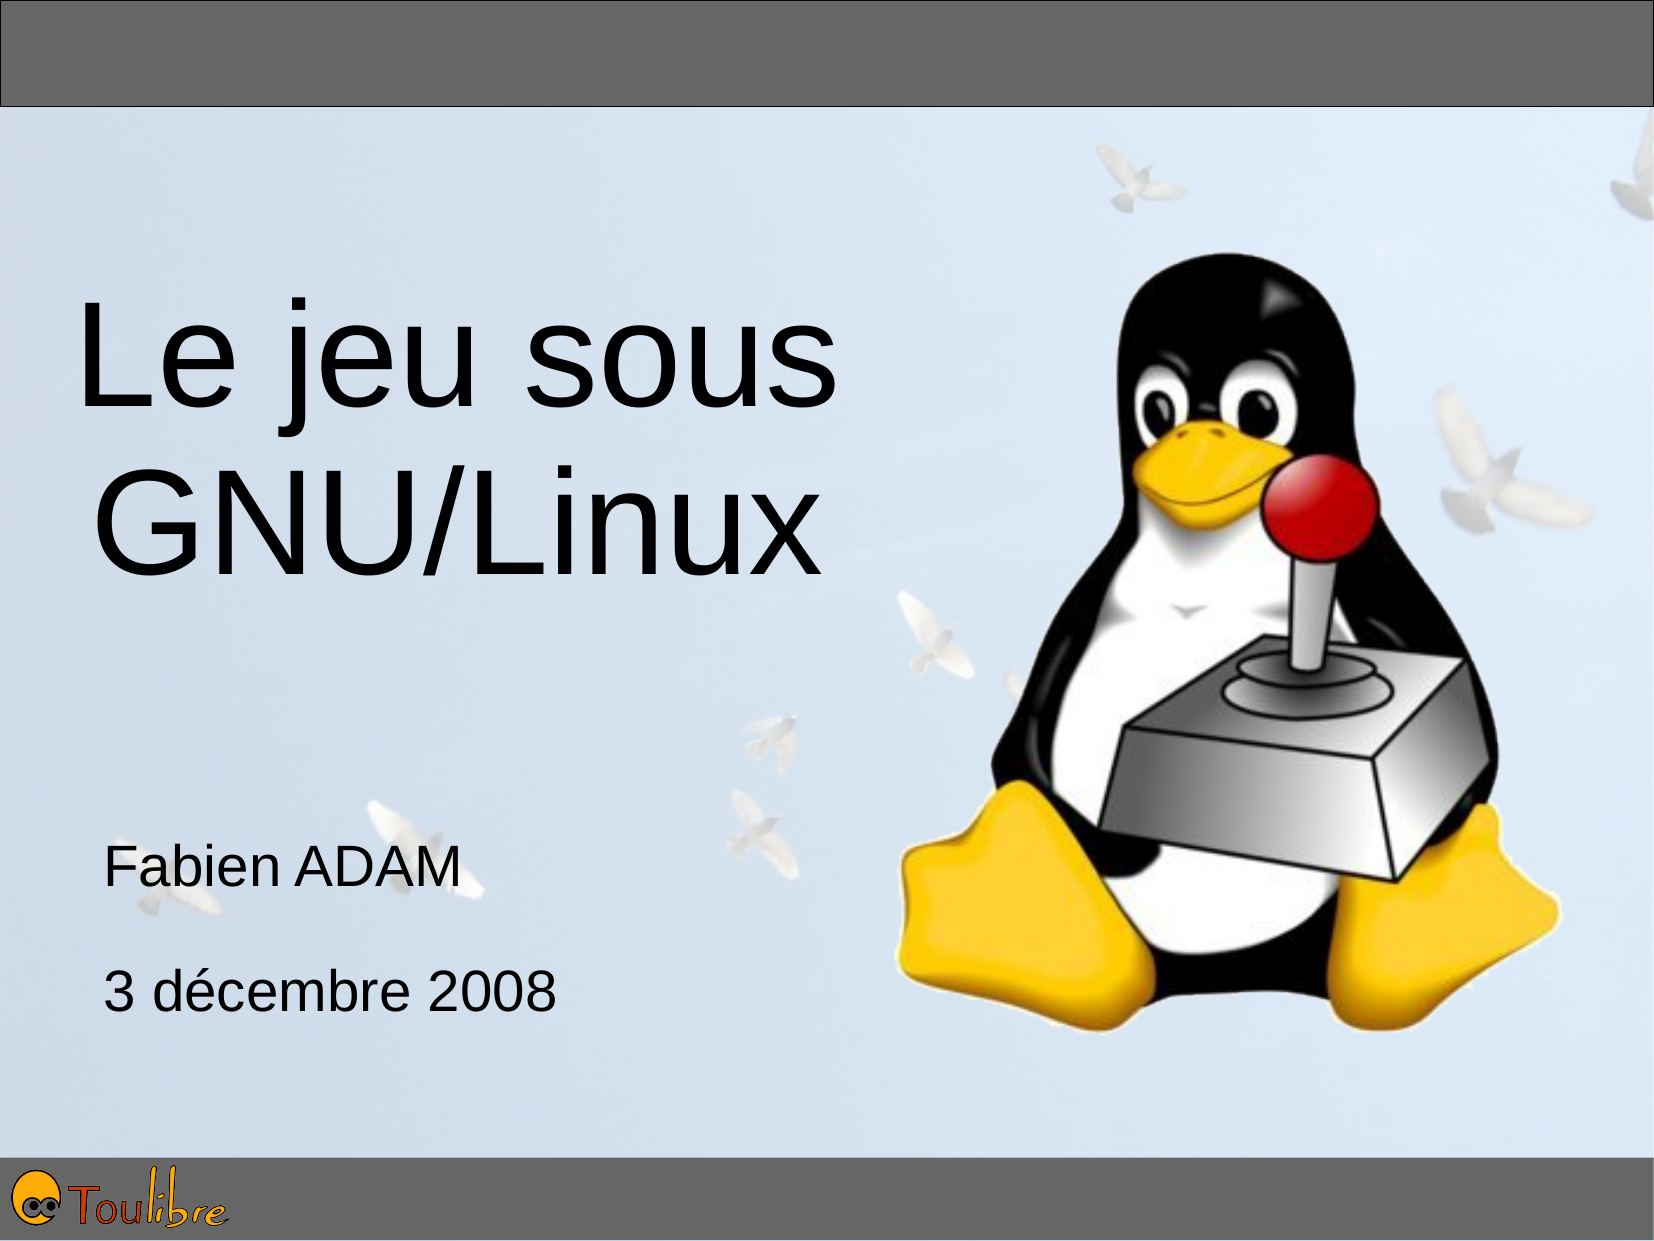

Le jeu sous GNU/Linux
Fabien ADAM
3 décembre 2008